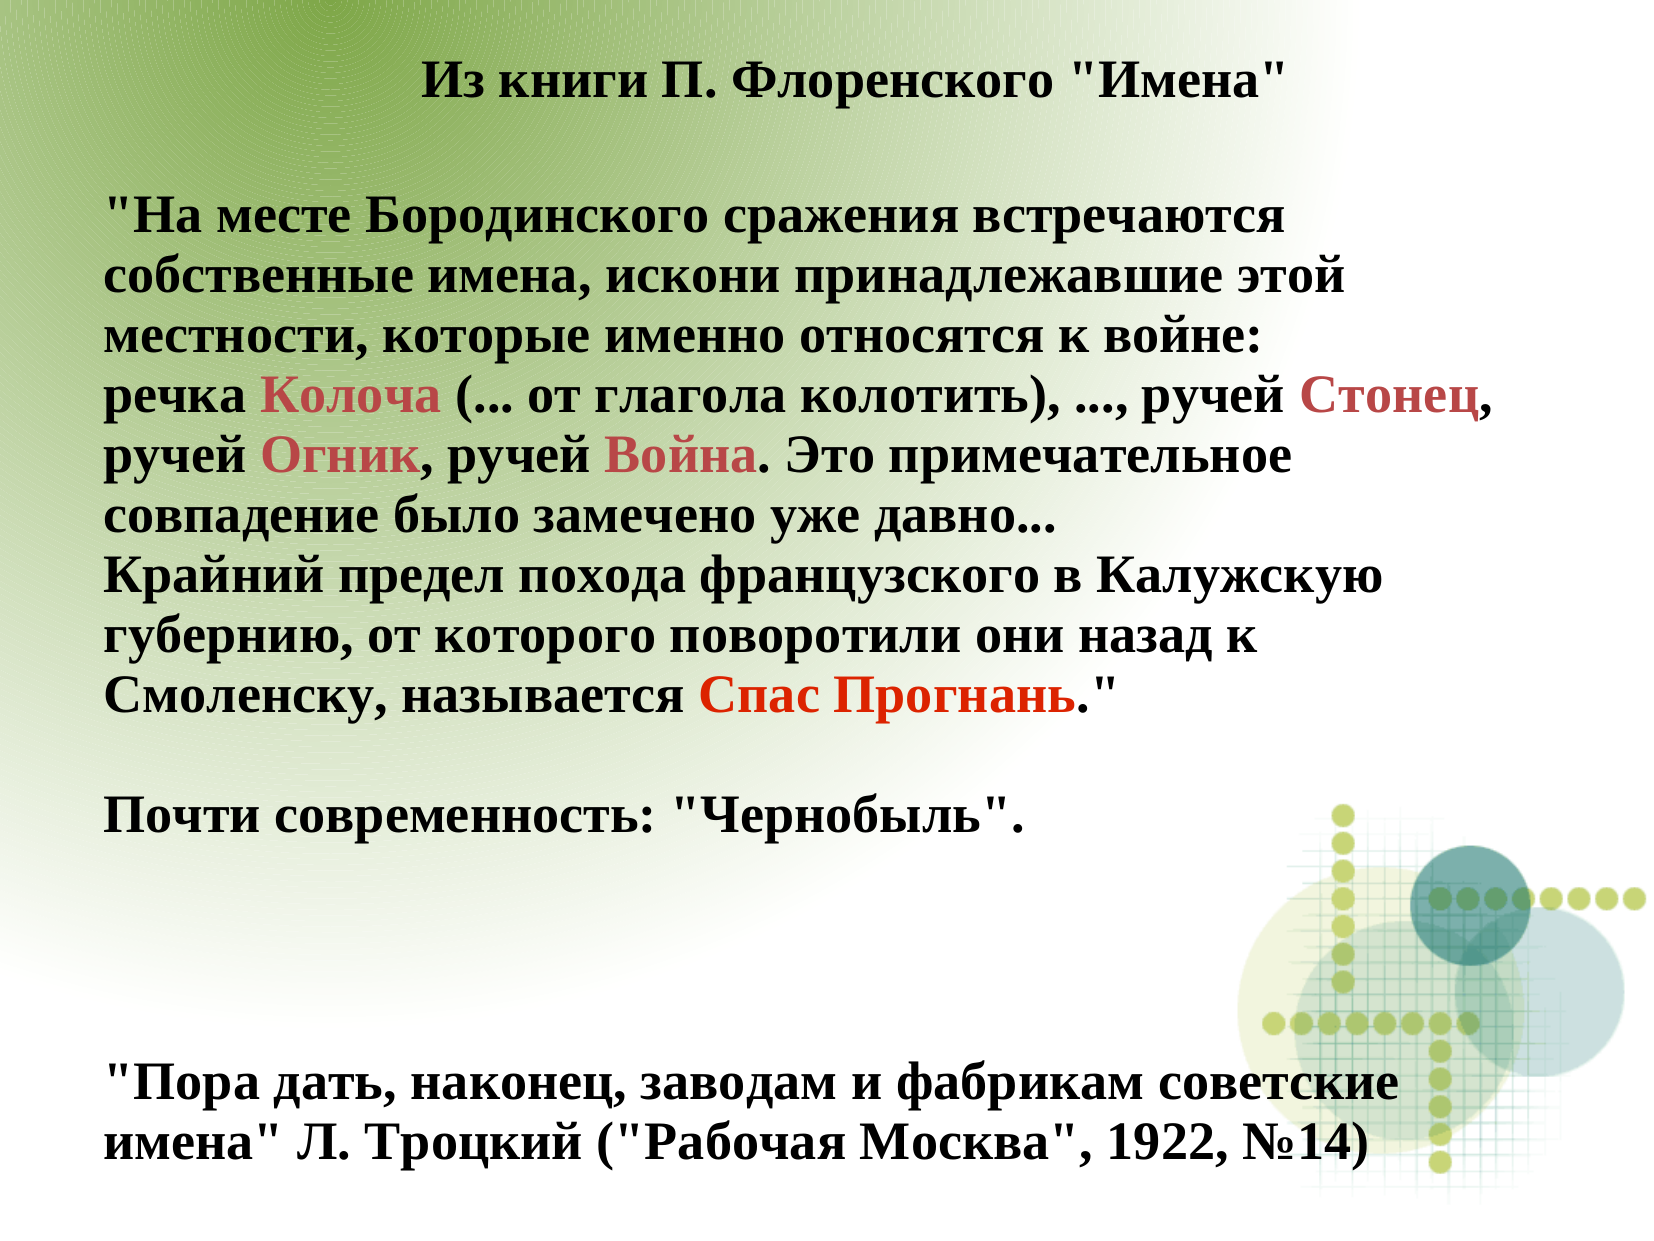

Из книги П. Флоренского "Имена"
"На месте Бородинского сражения встречаются собственные имена, искони принадлежавшие этой местности, которые именно относятся к войне:
речка Колоча (... от глагола колотить), ..., ручей Стонец, ручей Огник, ручей Война. Это примечательное совпадение было замечено уже давно...
Крайний предел похода французского в Калужскую губернию, от которого поворотили они назад к Смоленску, называется Спас Прогнань."
Почти современность: "Чернобыль".
"Пора дать, наконец, заводам и фабрикам советские имена" Л. Троцкий ("Рабочая Москва", 1922, №14)